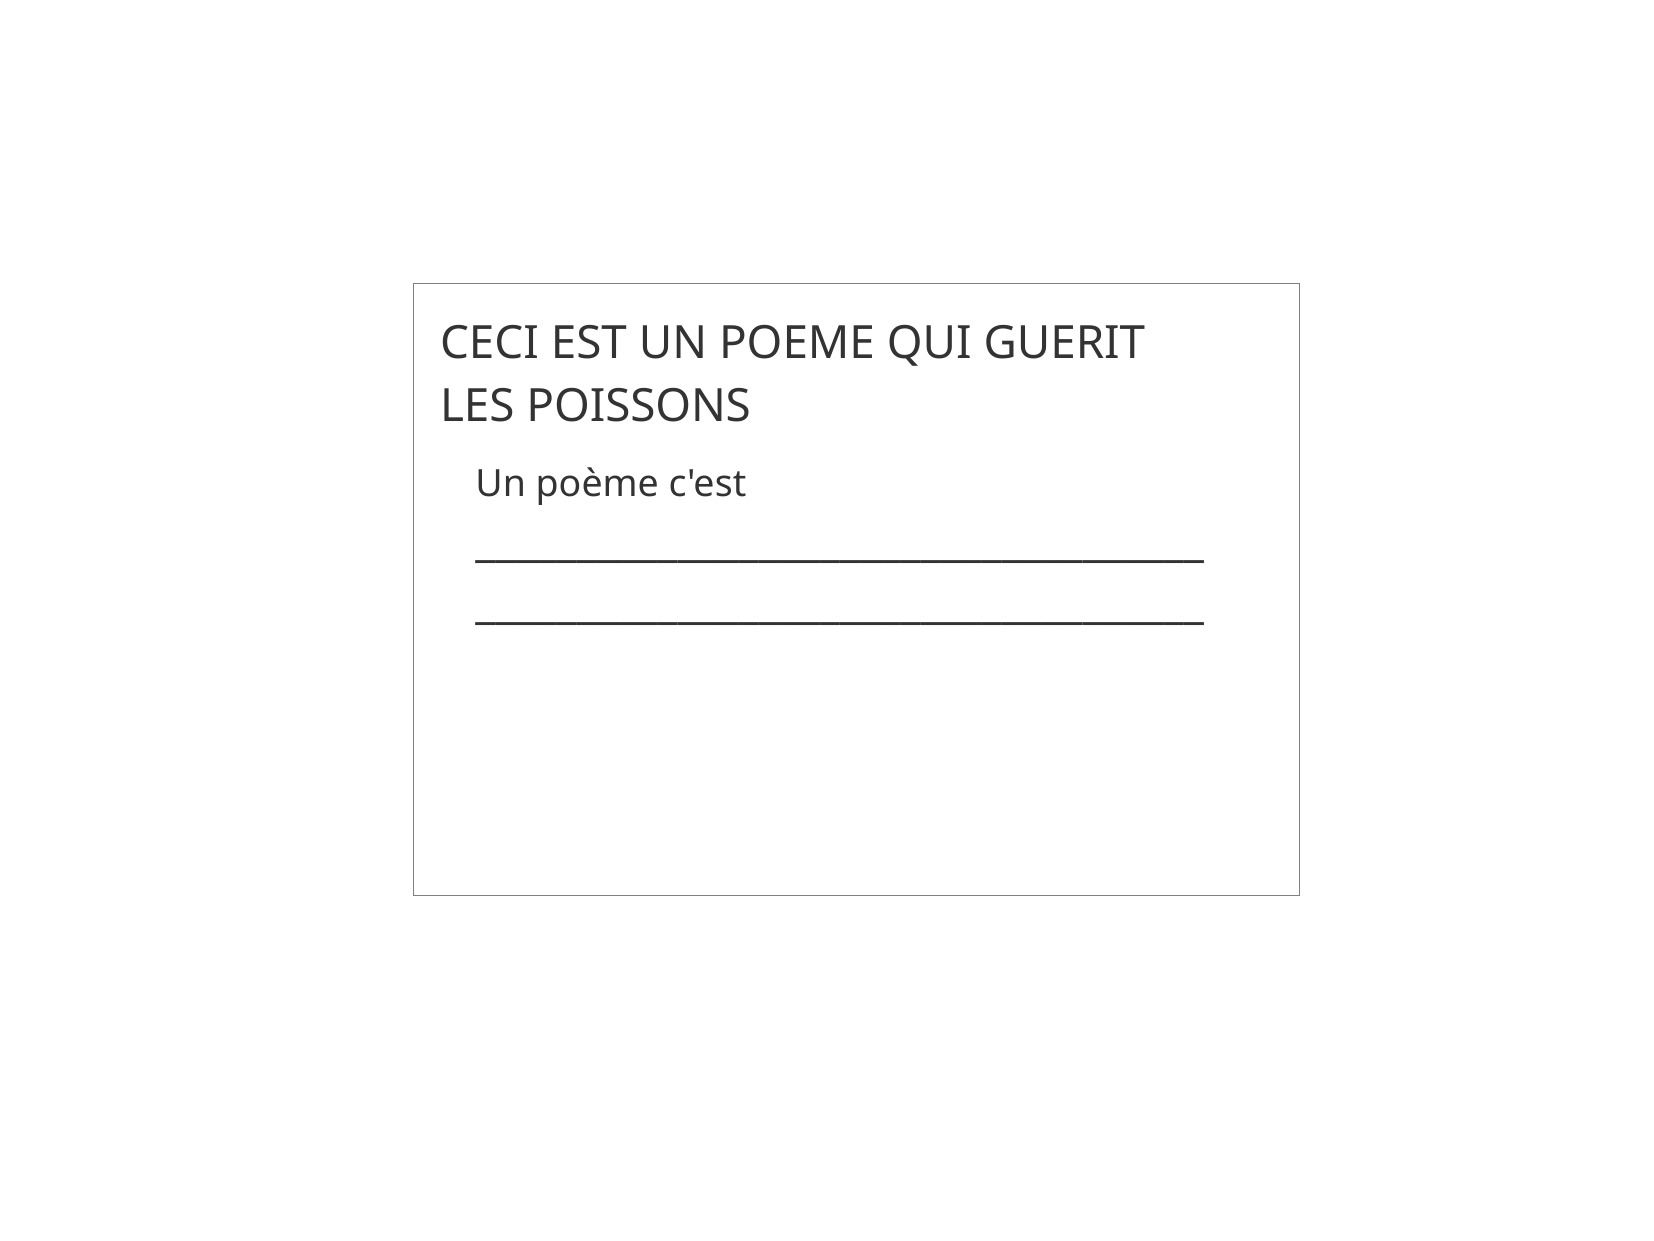

CECI EST UN POEME QUI GUERIT LES POISSONS
Un poème c'est ________________________________________________________________________